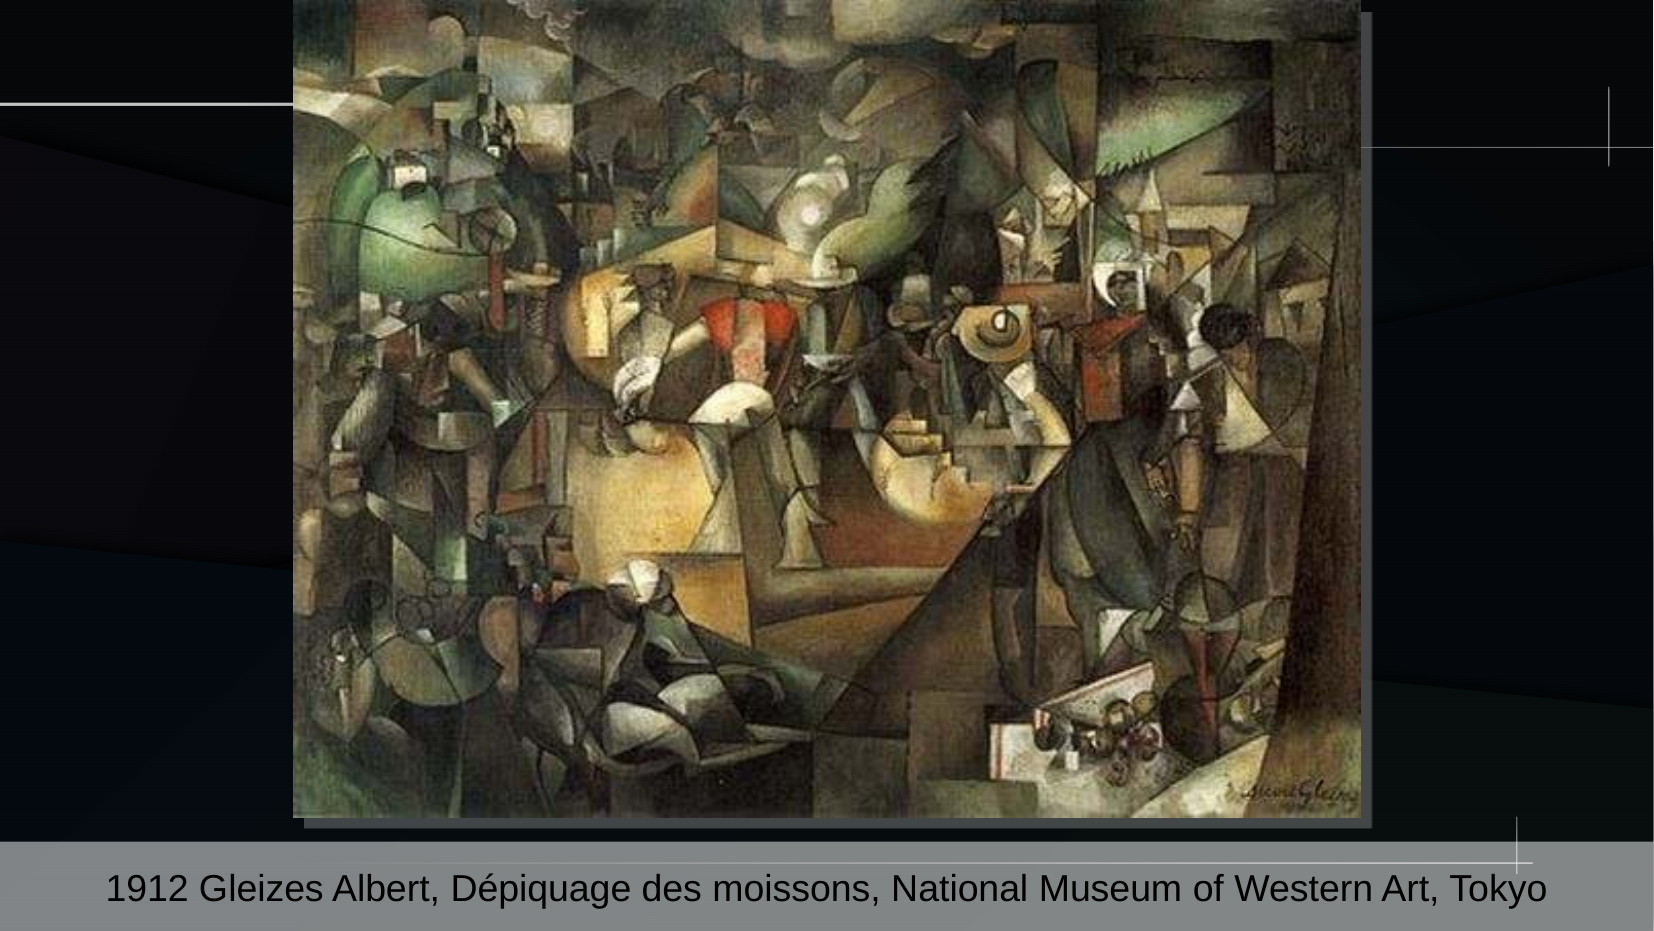

1912 Gleizes Albert, Dépiquage des moissons, National Museum of Western Art, Tokyo